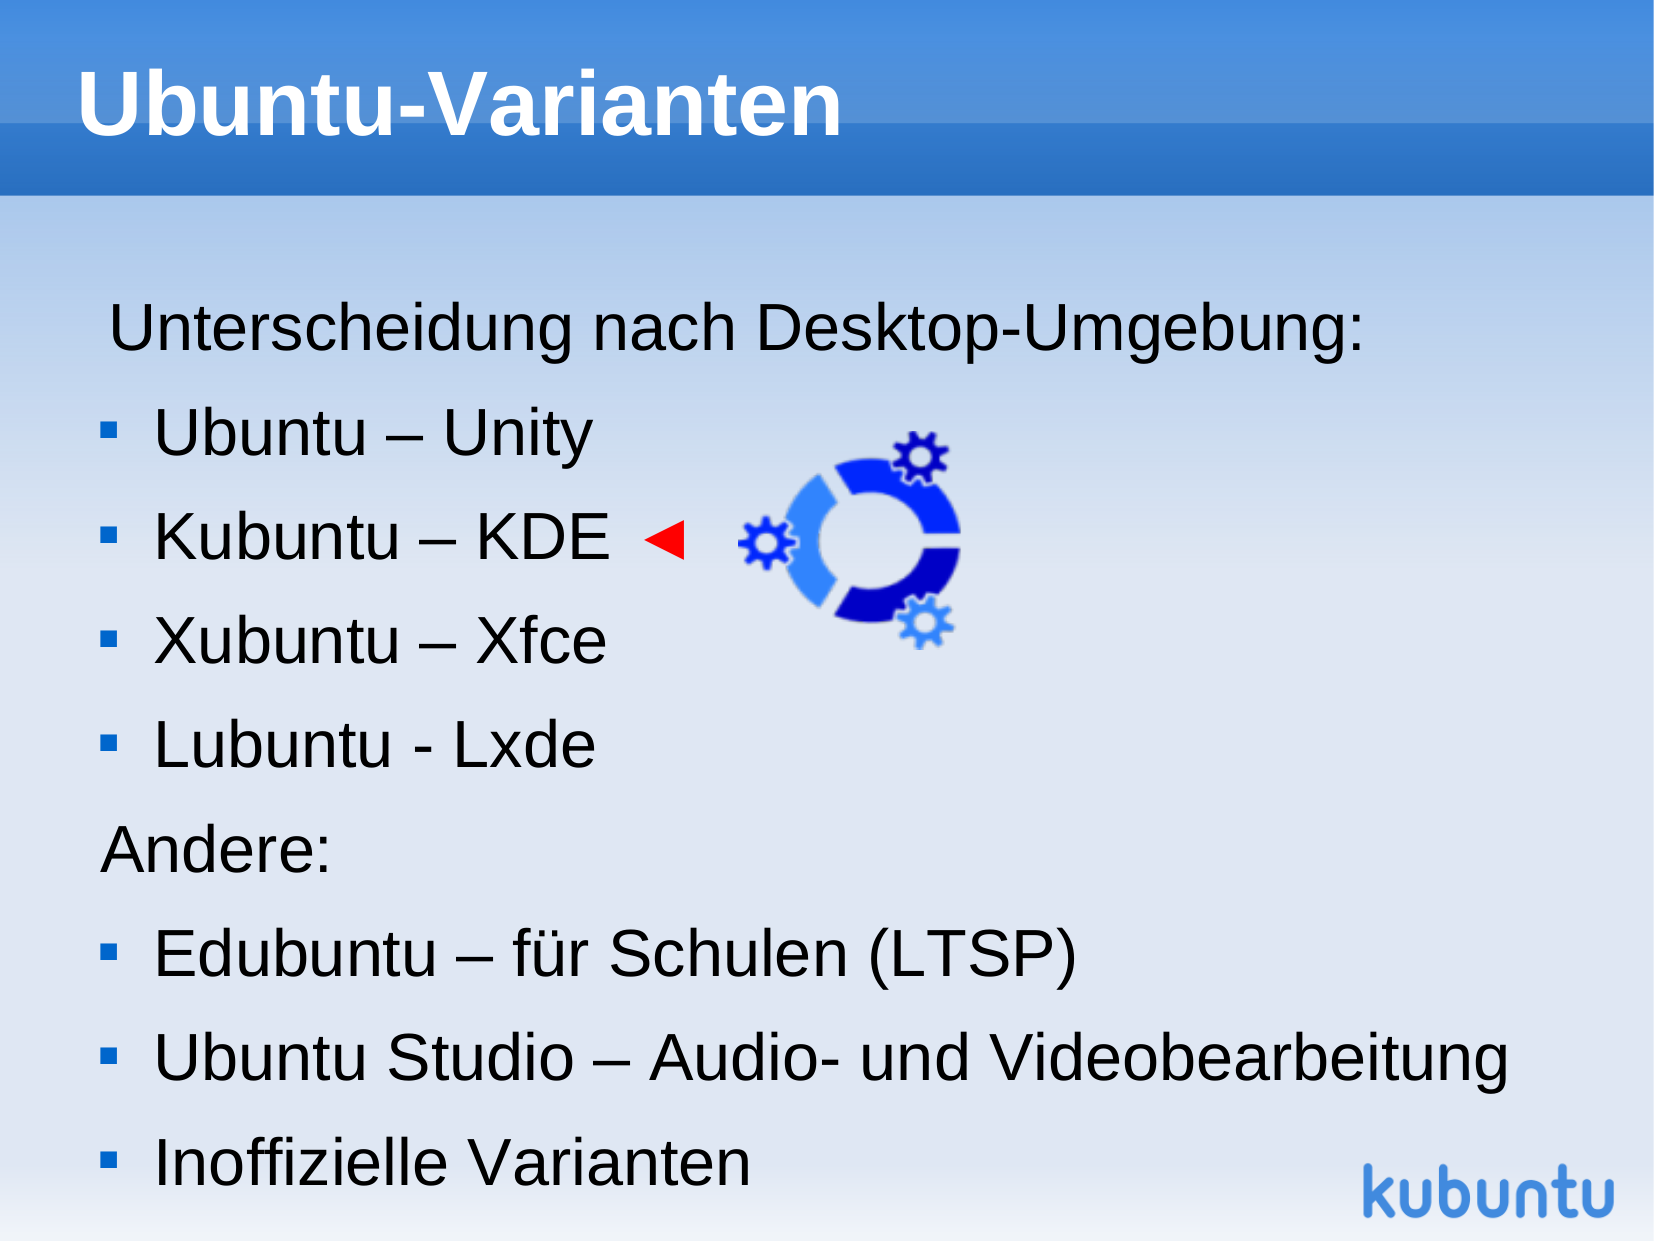

# Ubuntu-Varianten
Unterscheidung nach Desktop-Umgebung:
Ubuntu – Unity
Kubuntu – KDE ◄
Xubuntu – Xfce
Lubuntu - Lxde
Andere:
Edubuntu – für Schulen (LTSP)
Ubuntu Studio – Audio- und Videobearbeitung
Inoffizielle Varianten